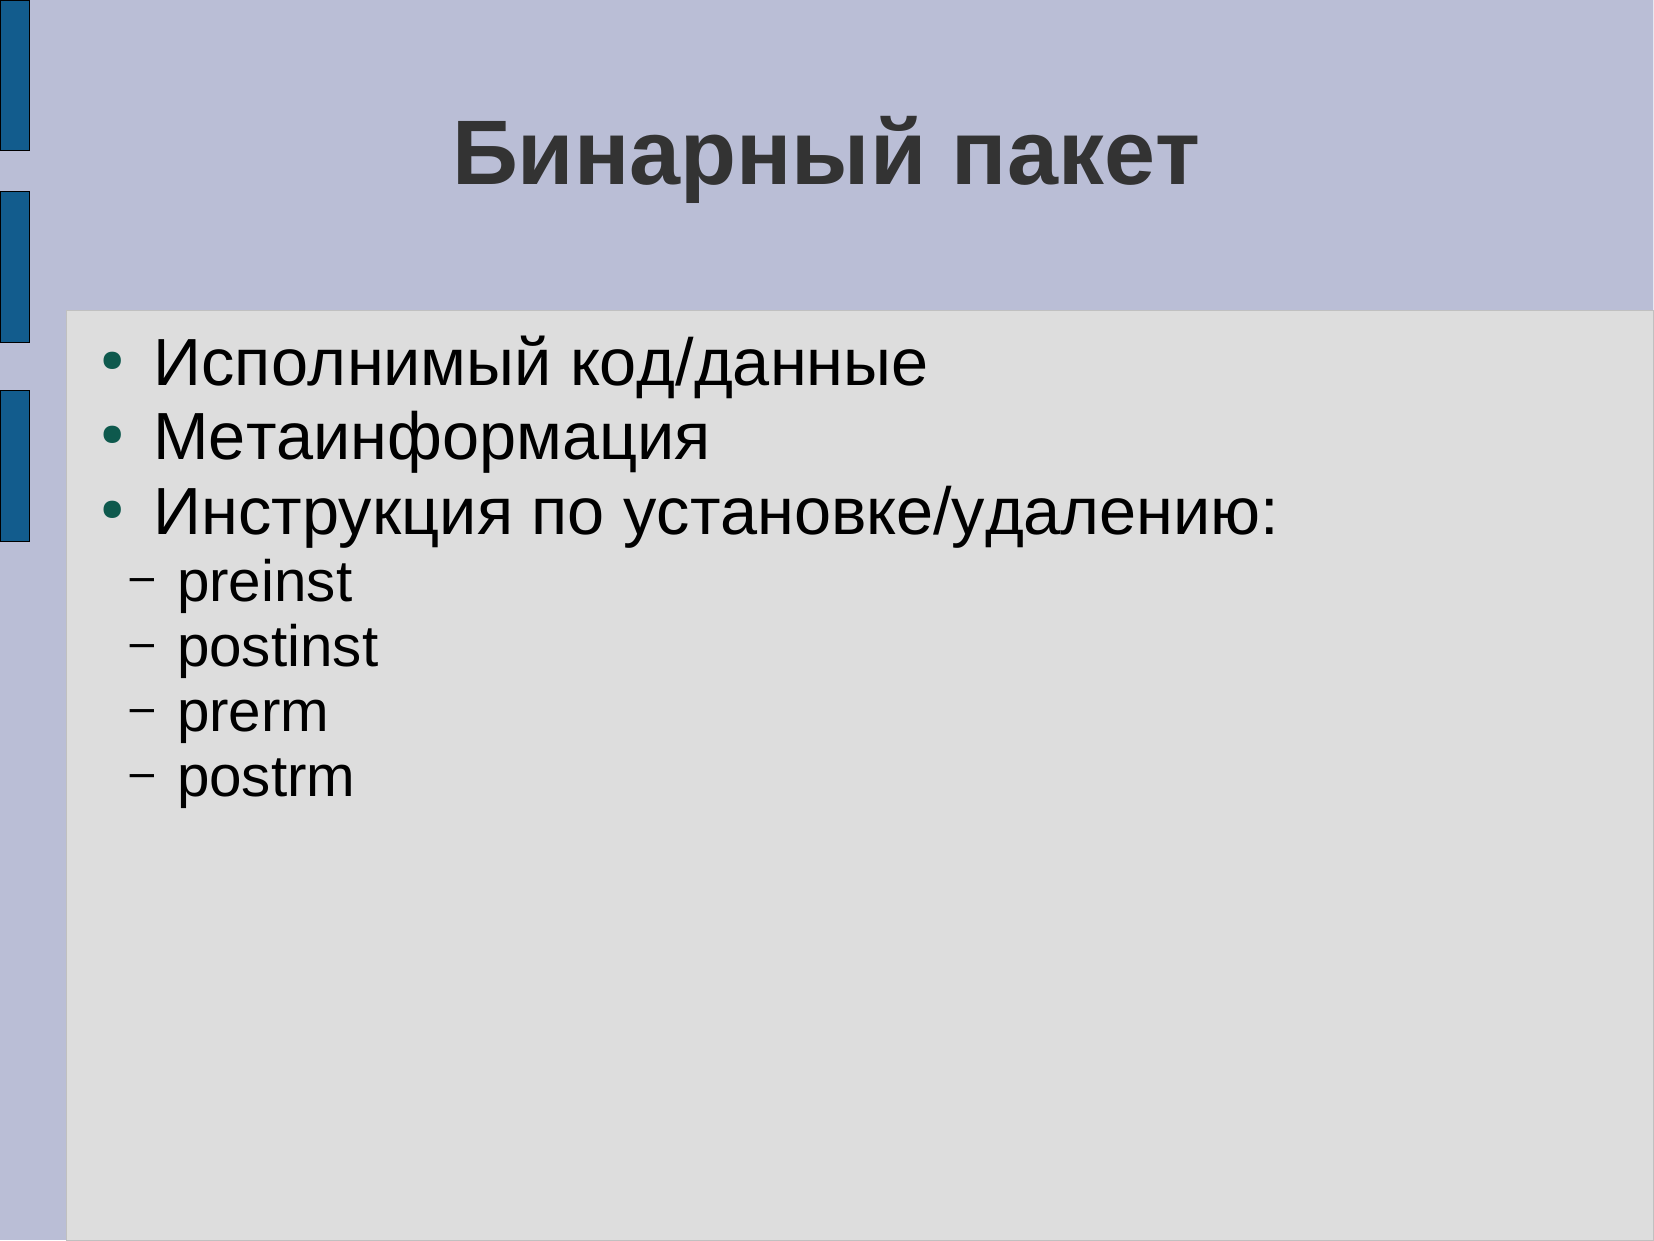

# Бинарный пакет
Исполнимый код/данные
Метаинформация
Инструкция по установке/удалению:
preinst
postinst
prerm
postrm